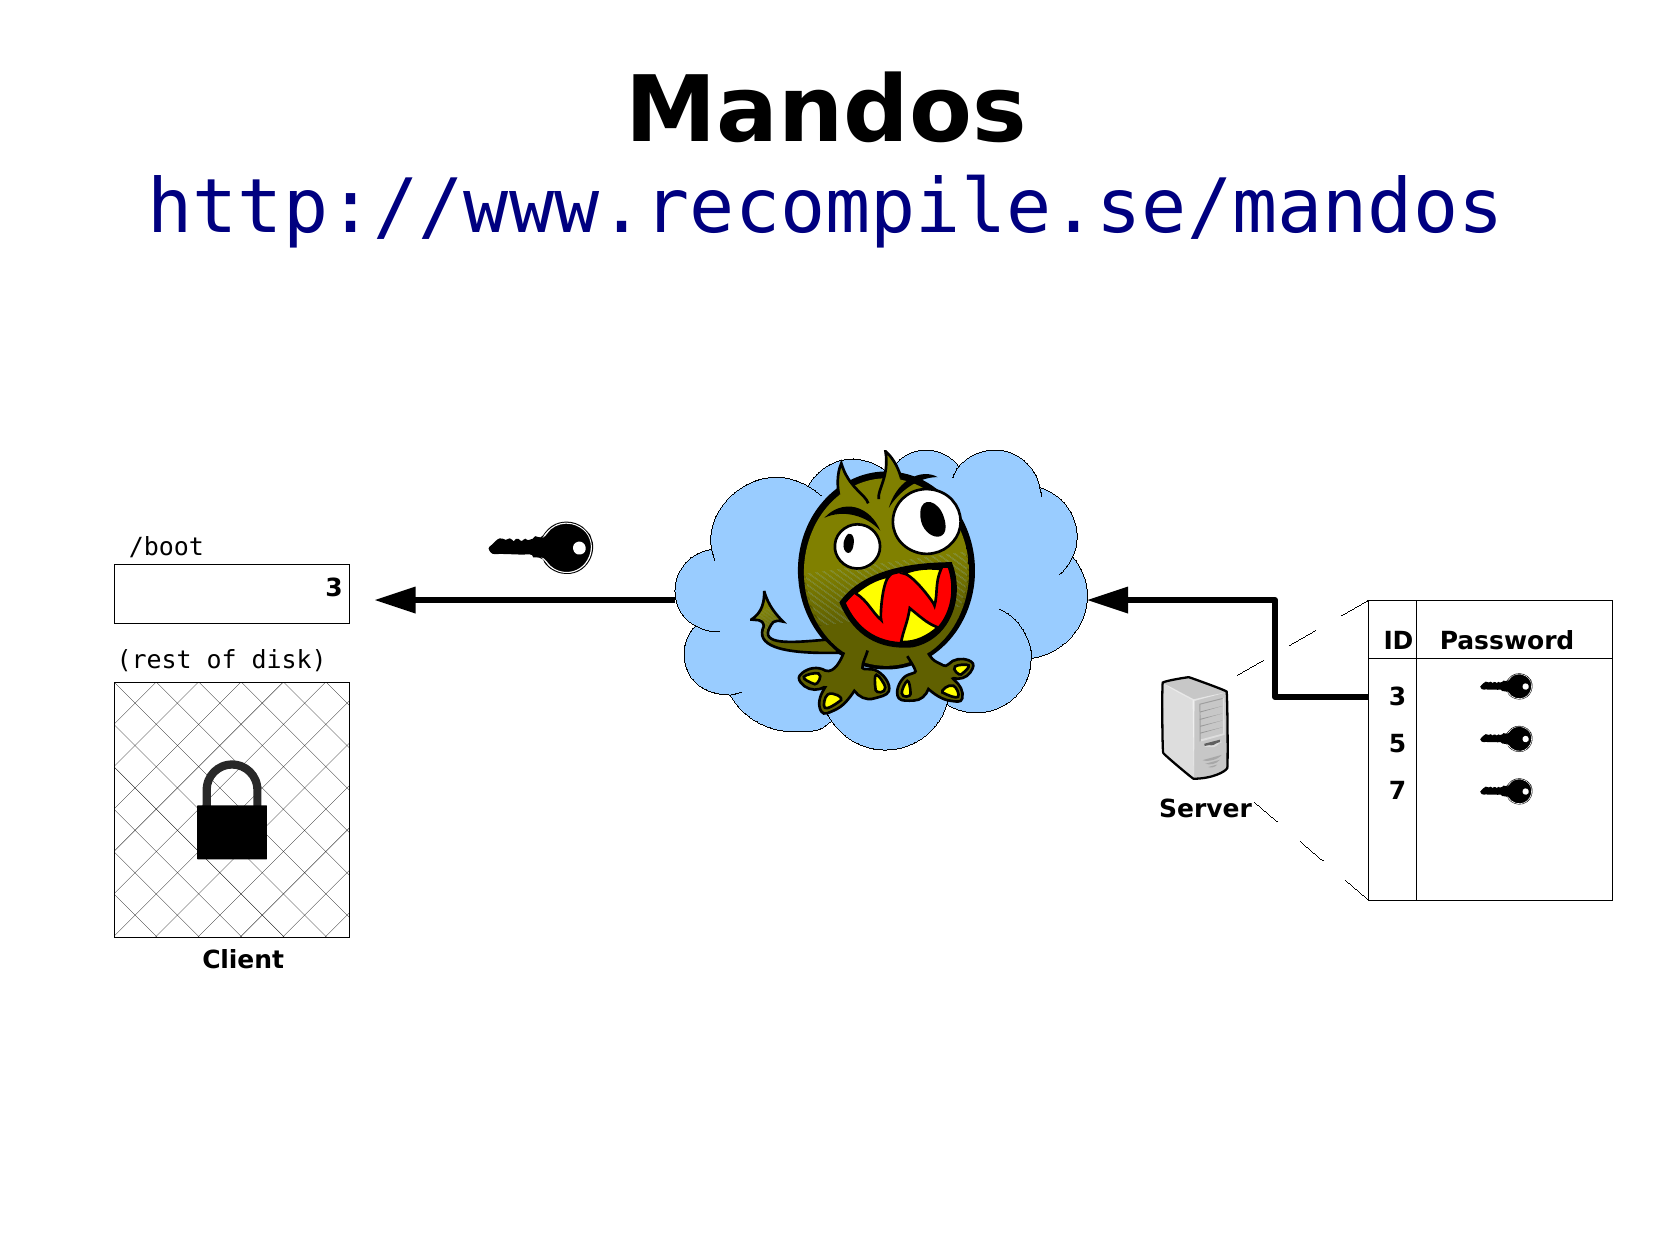

# Mandos http://www.recompile.se/mandos
/boot
3
ID
Password
(rest of disk)
3
5
7
Server
Client